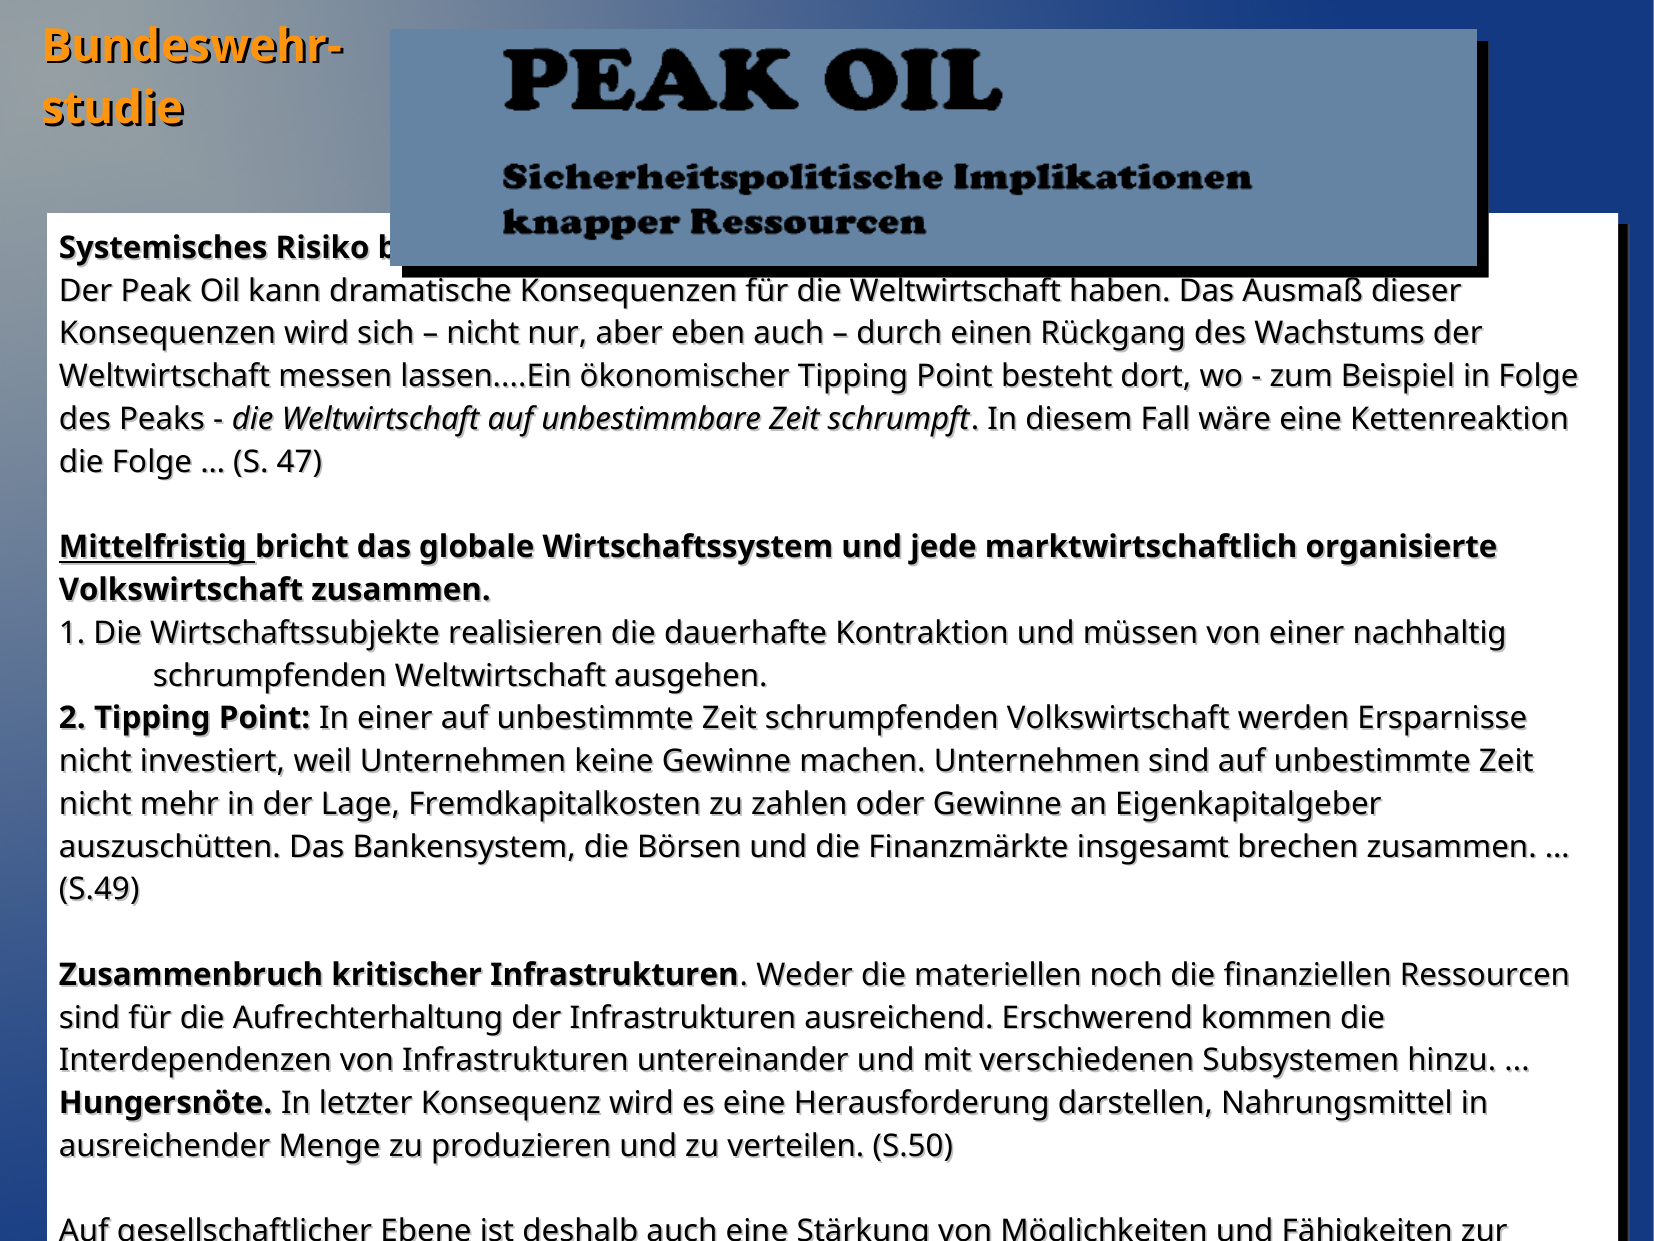

# Bundeswehr- studie
Systemisches Risiko bei Überschreitung des „Tipping Point“
Der Peak Oil kann dramatische Konsequenzen für die Weltwirtschaft haben. Das Ausmaß dieser Konsequenzen wird sich – nicht nur, aber eben auch – durch einen Rückgang des Wachstums der Weltwirtschaft messen lassen....Ein ökonomischer Tipping Point besteht dort, wo - zum Beispiel in Folge des Peaks - die Weltwirtschaft auf unbestimmbare Zeit schrumpft. In diesem Fall wäre eine Kettenreaktion die Folge … (S. 47)
Mittelfristig bricht das globale Wirtschaftssystem und jede marktwirtschaftlich organisierte Volkswirtschaft zusammen.
1. Die Wirtschaftssubjekte realisieren die dauerhafte Kontraktion und müssen von einer nachhaltig schrumpfenden Weltwirtschaft ausgehen.
2. Tipping Point: In einer auf unbestimmte Zeit schrumpfenden Volkswirtschaft werden Ersparnisse nicht investiert, weil Unternehmen keine Gewinne machen. Unternehmen sind auf unbestimmte Zeit nicht mehr in der Lage, Fremdkapitalkosten zu zahlen oder Gewinne an Eigenkapitalgeber auszuschütten. Das Bankensystem, die Börsen und die Finanzmärkte insgesamt brechen zusammen. … (S.49)
Zusammenbruch kritischer Infrastrukturen. Weder die materiellen noch die finanziellen Ressourcen sind für die Aufrechterhaltung der Infrastrukturen ausreichend. Erschwerend kommen die Interdependenzen von Infrastrukturen untereinander und mit verschiedenen Subsystemen hinzu. ...
Hungersnöte. In letzter Konsequenz wird es eine Herausforderung darstellen, Nahrungsmittel in ausreichender Menge zu produzieren und zu verteilen. (S.50)
Auf gesellschaftlicher Ebene ist deshalb auch eine Stärkung von Möglichkeiten und Fähigkeiten zur Selbstorganisation von Bürgern auf lokalem Level denkbar (S.77)